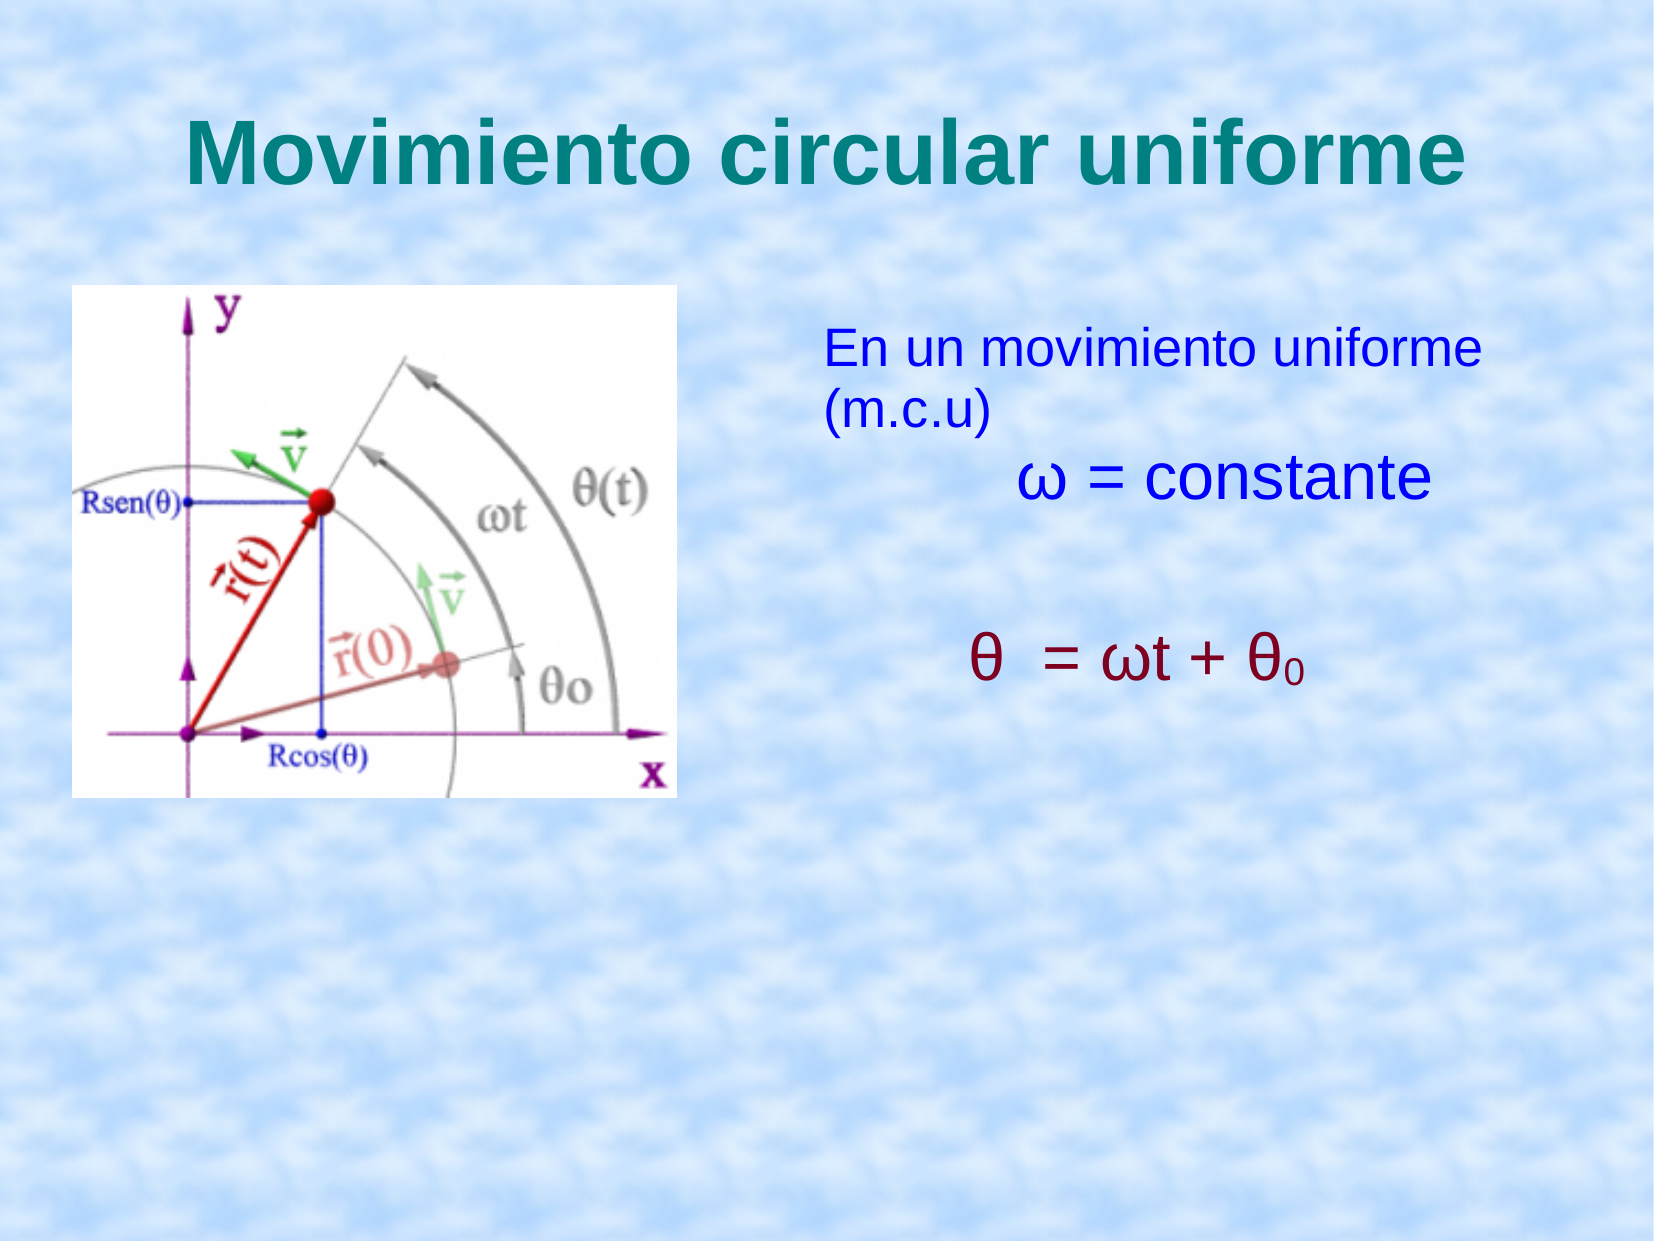

# Movimiento circular uniforme
En un movimiento uniforme (m.c.u)
 ω = constante
θ = ωt + θ0
la relación entre ω y el periodo T es
ω = 2π/T
la relación entre ω y el periodo T es
ω = 2π/T
la relación entre ω y el periodo T es
ω = 2π/T